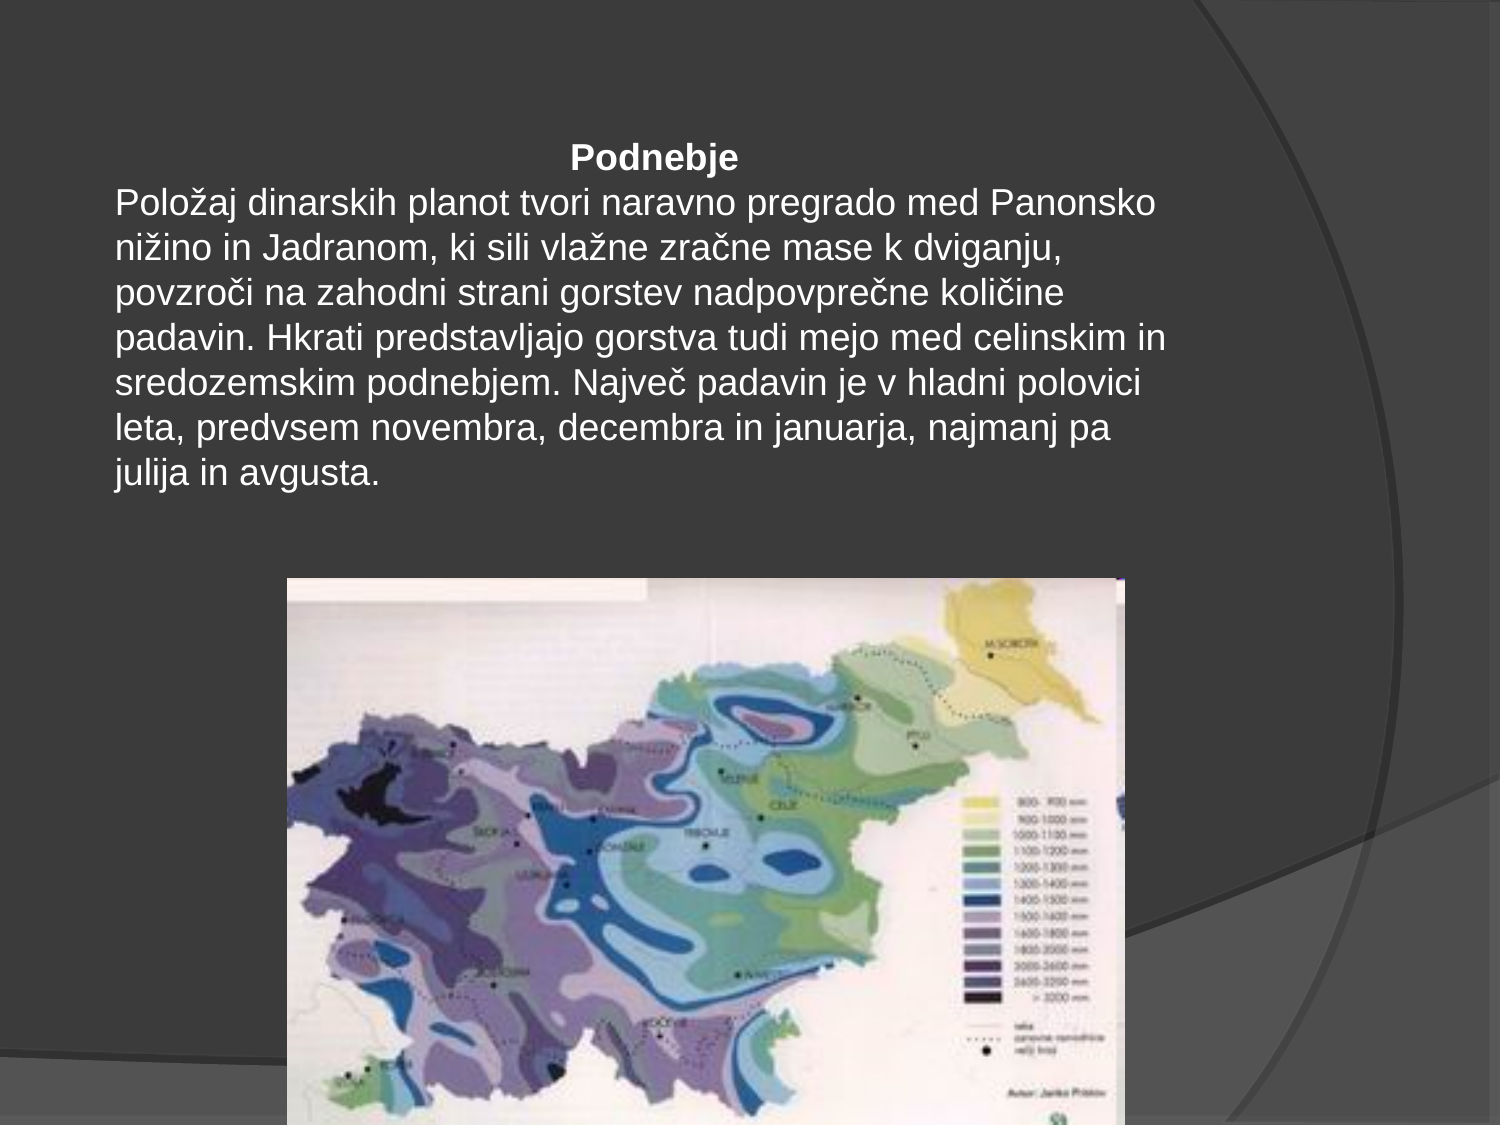

Podnebje
Položaj dinarskih planot tvori naravno pregrado med Panonsko nižino in Jadranom, ki sili vlažne zračne mase k dviganju, povzroči na zahodni strani gorstev nadpovprečne količine padavin. Hkrati predstavljajo gorstva tudi mejo med celinskim in sredozemskim podnebjem. Največ padavin je v hladni polovici leta, predvsem novembra, decembra in januarja, najmanj pa julija in avgusta.